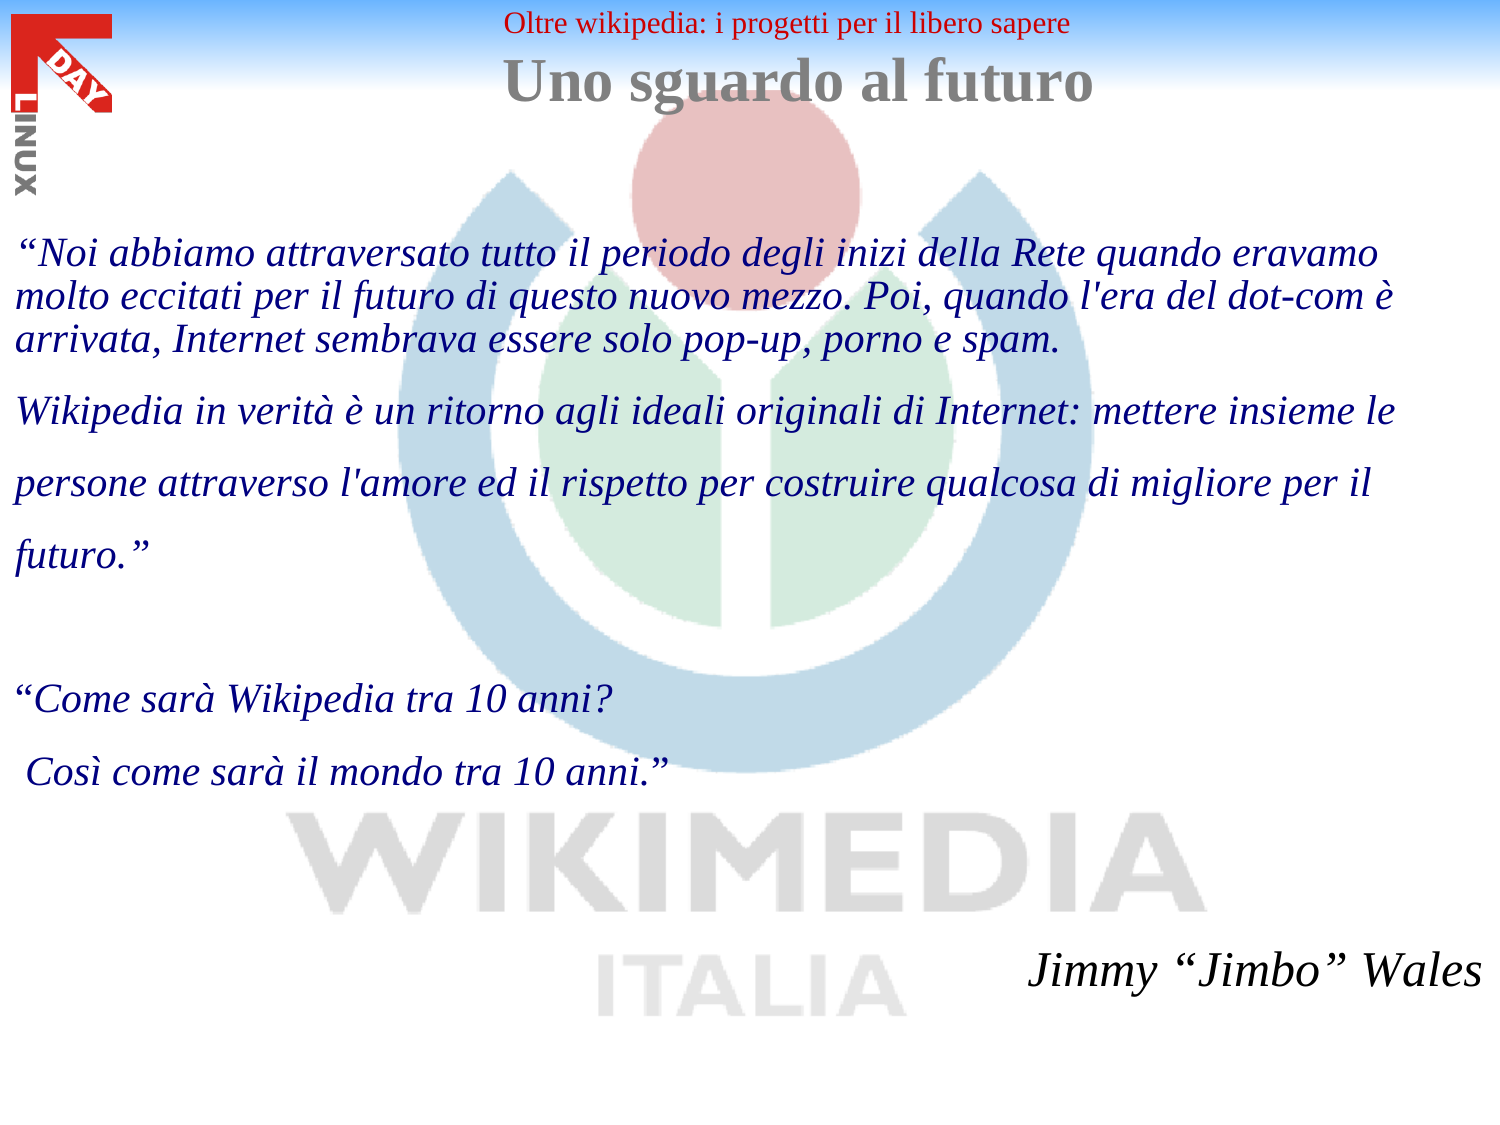

Oltre wikipedia: i progetti per il libero sapere
Uno sguardo al futuro
“Noi abbiamo attraversato tutto il periodo degli inizi della Rete quando eravamo molto eccitati per il futuro di questo nuovo mezzo. Poi, quando l'era del dot-com è arrivata, Internet sembrava essere solo pop-up, porno e spam.
Wikipedia in verità è un ritorno agli ideali originali di Internet: mettere insieme le persone attraverso l'amore ed il rispetto per costruire qualcosa di migliore per il futuro.”
“Come sarà Wikipedia tra 10 anni?
 Così come sarà il mondo tra 10 anni.”
Jimmy “Jimbo” Wales